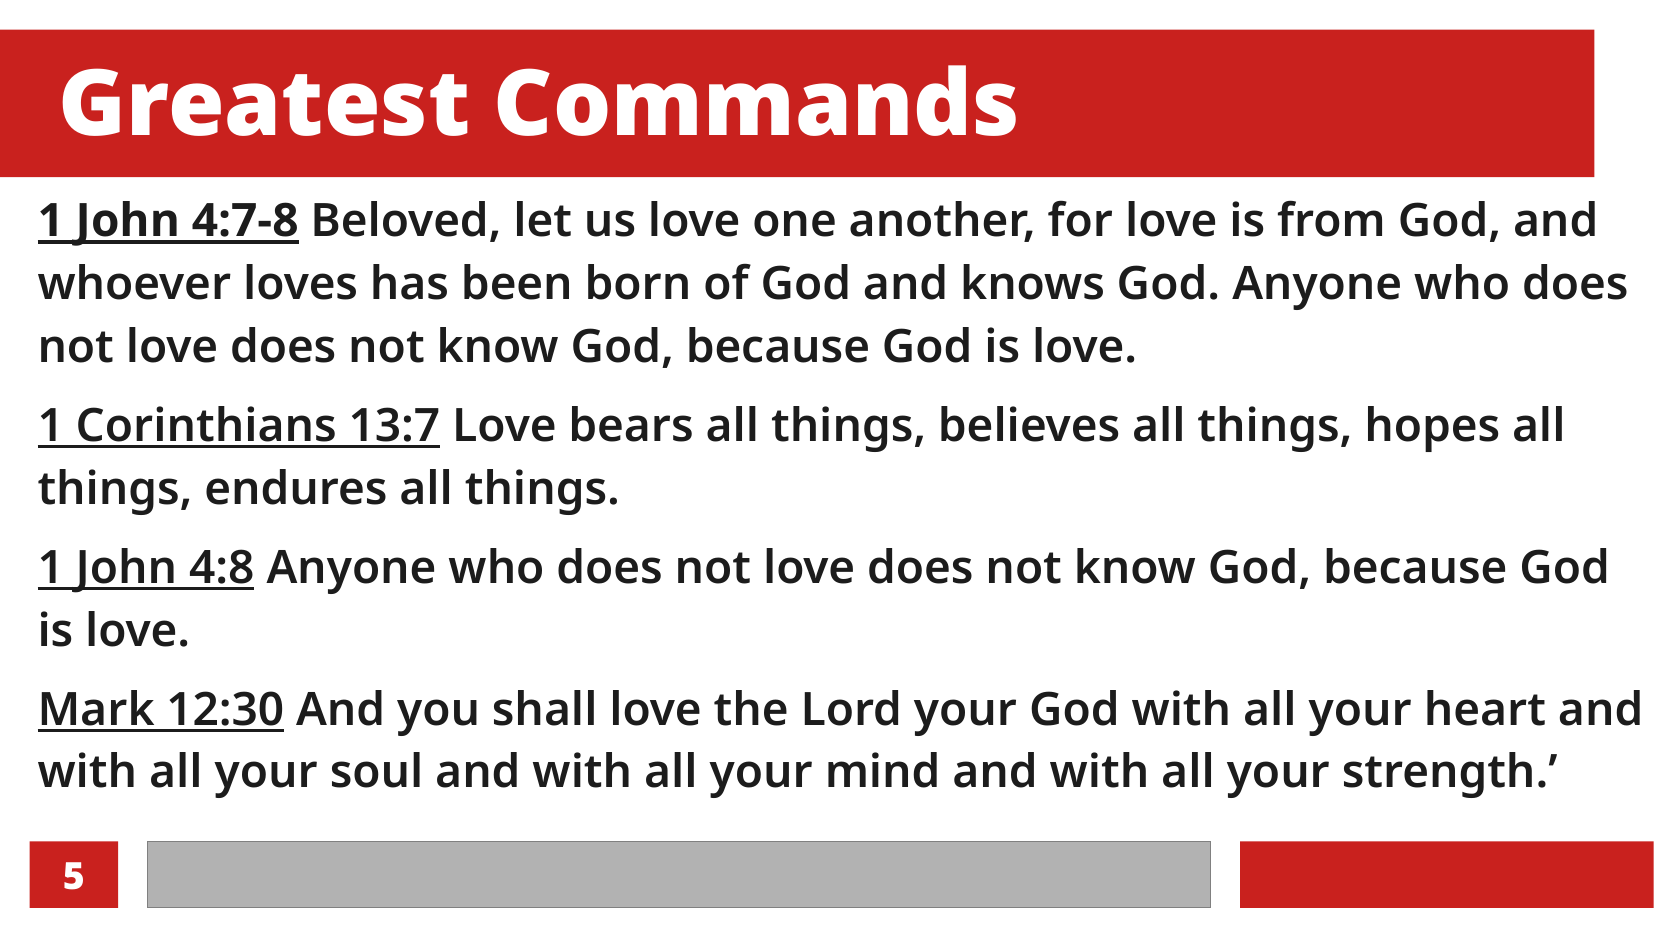

# Greatest Commands
1 John 4:7-8 Beloved, let us love one another, for love is from God, and whoever loves has been born of God and knows God. Anyone who does not love does not know God, because God is love.
1 Corinthians 13:7 Love bears all things, believes all things, hopes all things, endures all things.
1 John 4:8 Anyone who does not love does not know God, because God is love.
Mark 12:30 And you shall love the Lord your God with all your heart and with all your soul and with all your mind and with all your strength.’
5